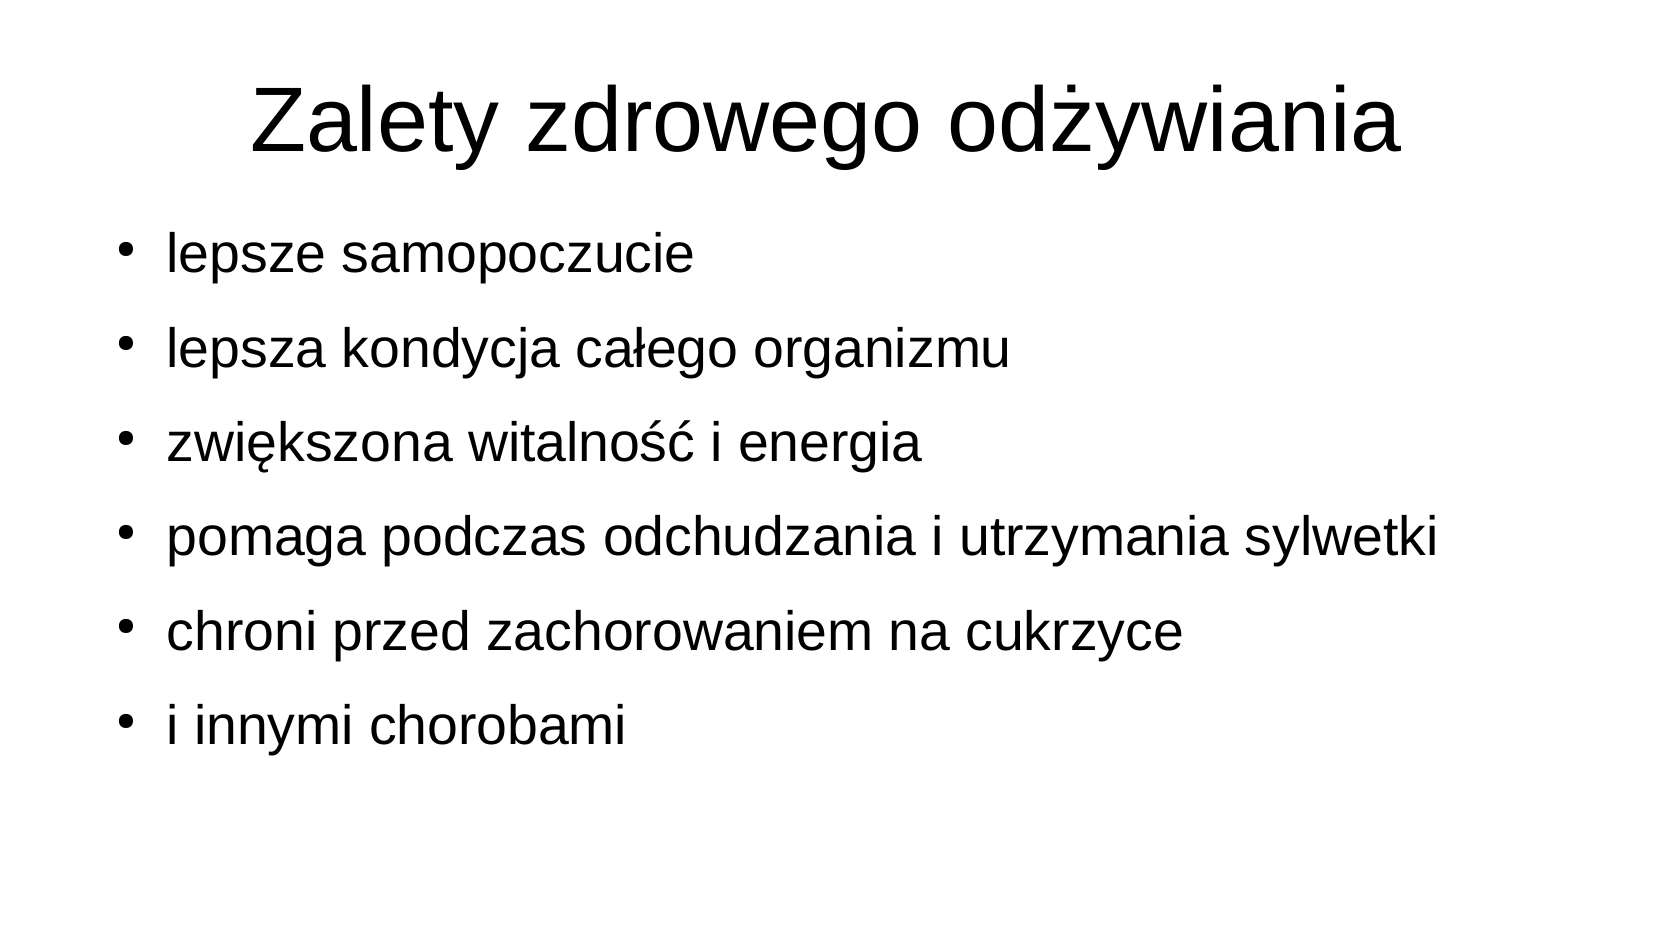

# Zalety zdrowego odżywiania
lepsze samopoczucie
lepsza kondycja całego organizmu
zwiększona witalność i energia
pomaga podczas odchudzania i utrzymania sylwetki
chroni przed zachorowaniem na cukrzyce
i innymi chorobami